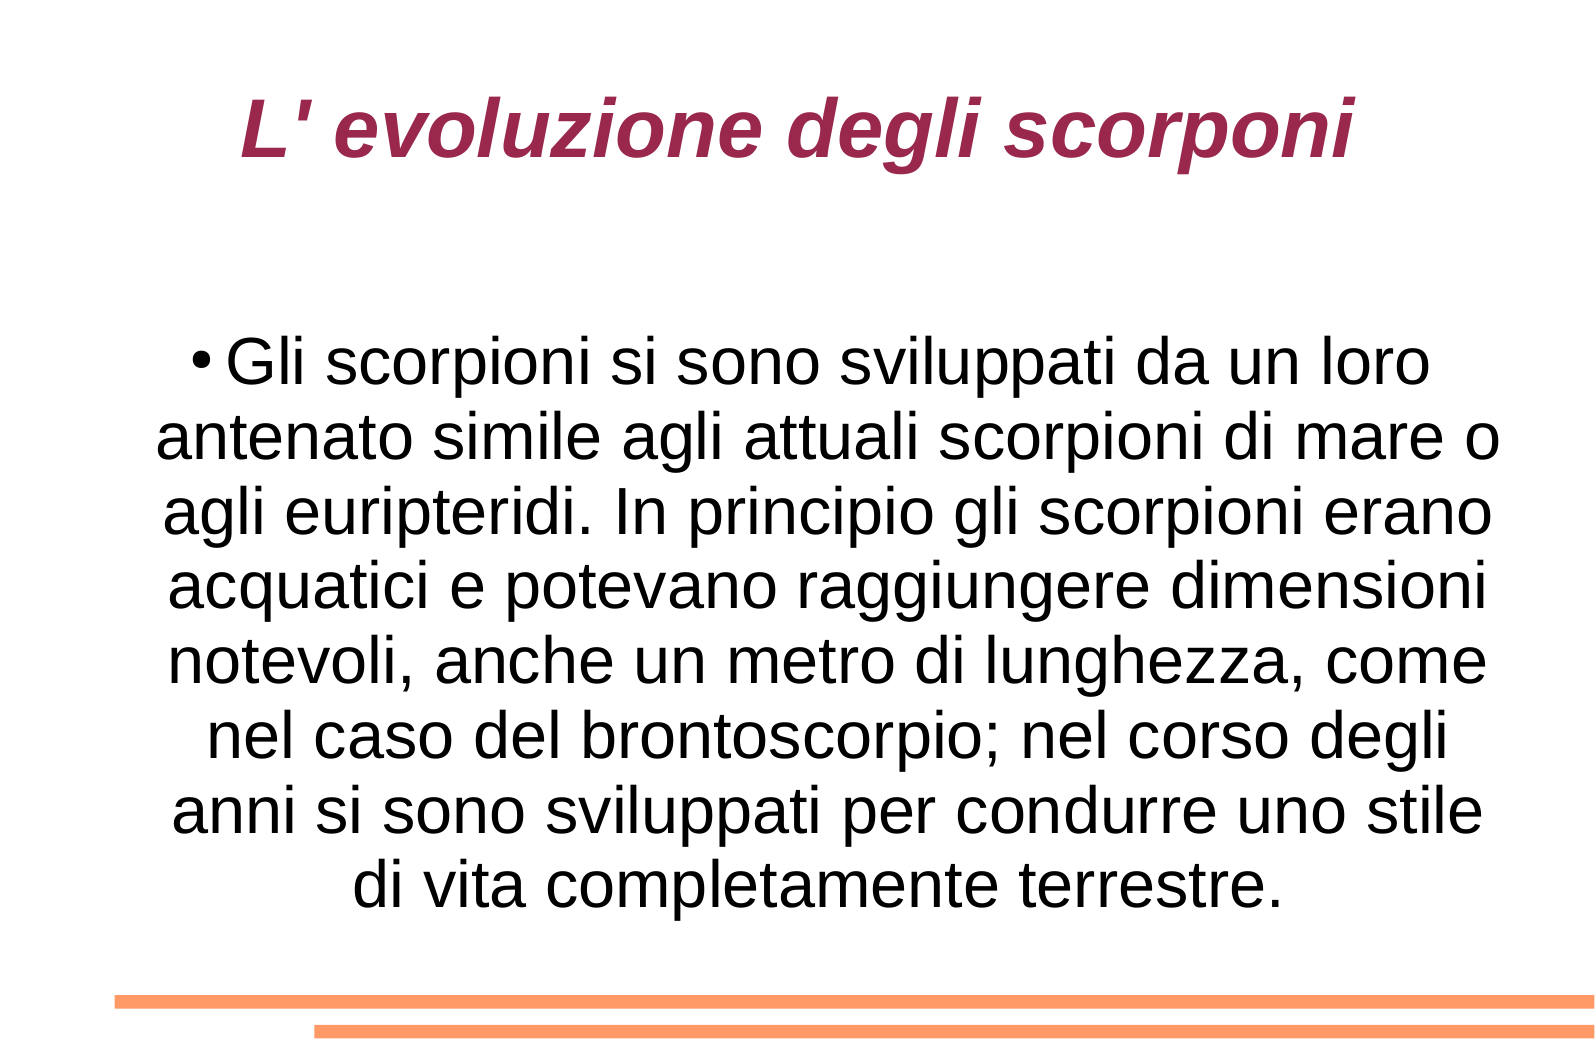

# L' evoluzione degli scorponi
Gli scorpioni si sono sviluppati da un loro antenato simile agli attuali scorpioni di mare o agli euripteridi. In principio gli scorpioni erano acquatici e potevano raggiungere dimensioni notevoli, anche un metro di lunghezza, come nel caso del brontoscorpio; nel corso degli anni si sono sviluppati per condurre uno stile di vita completamente terrestre.